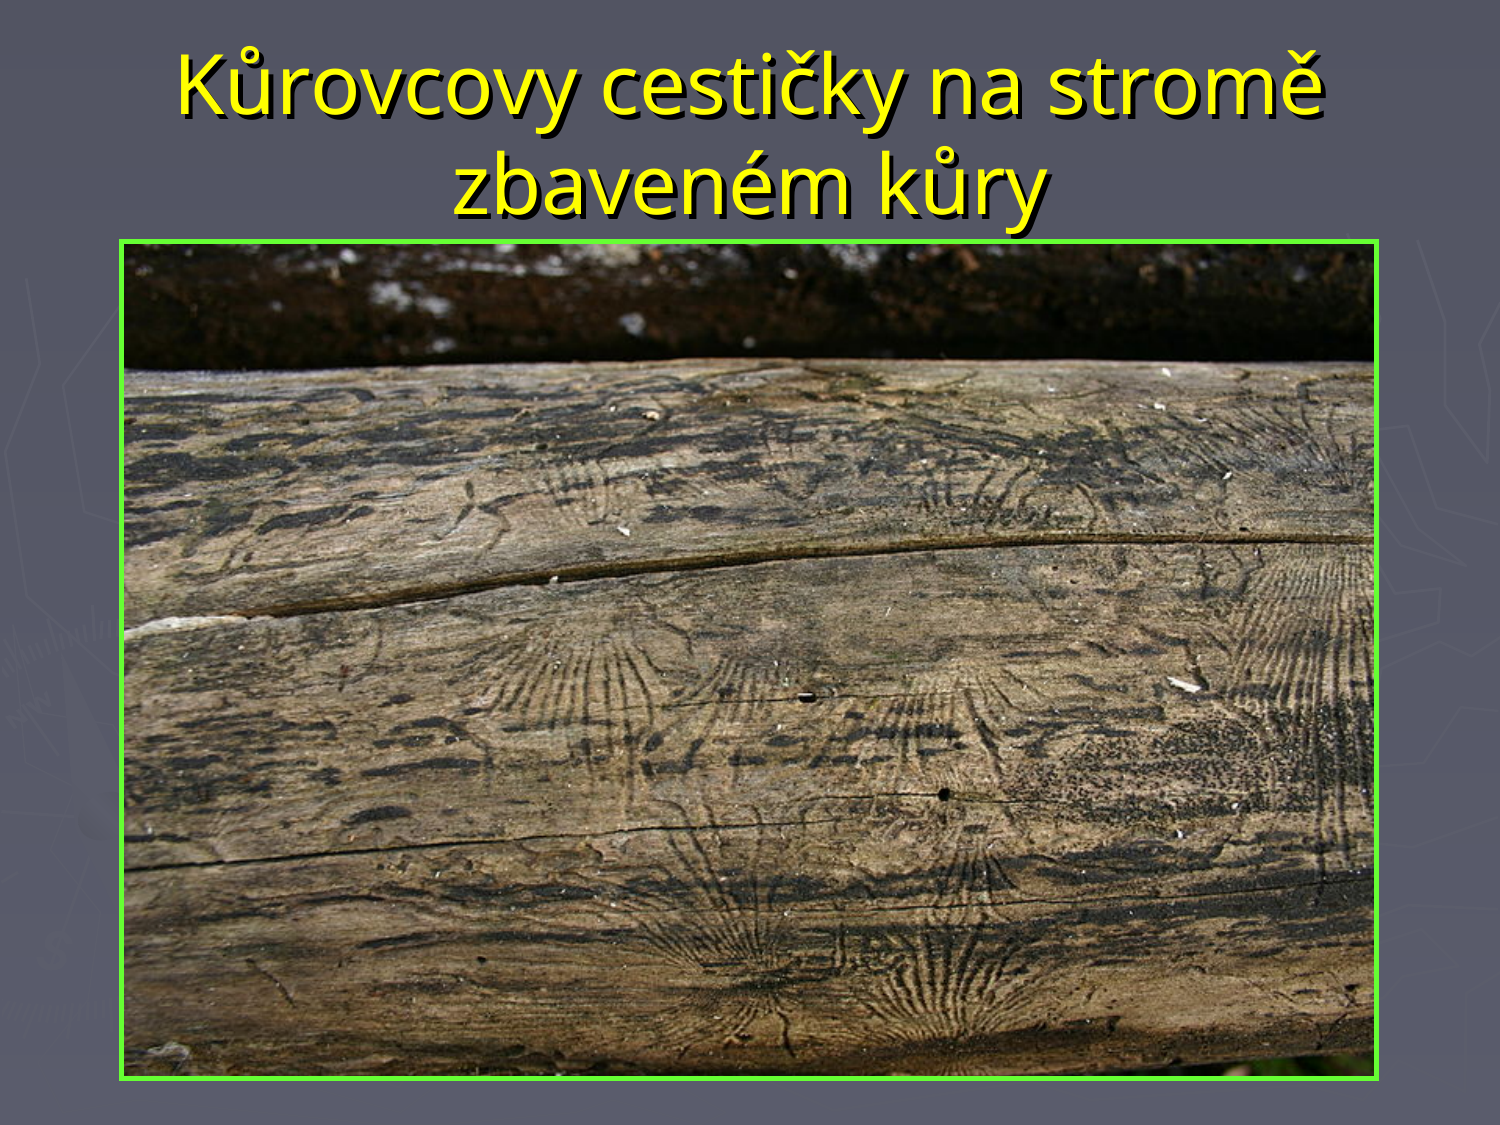

# Kůrovcovy cestičky na stromě zbaveném kůry